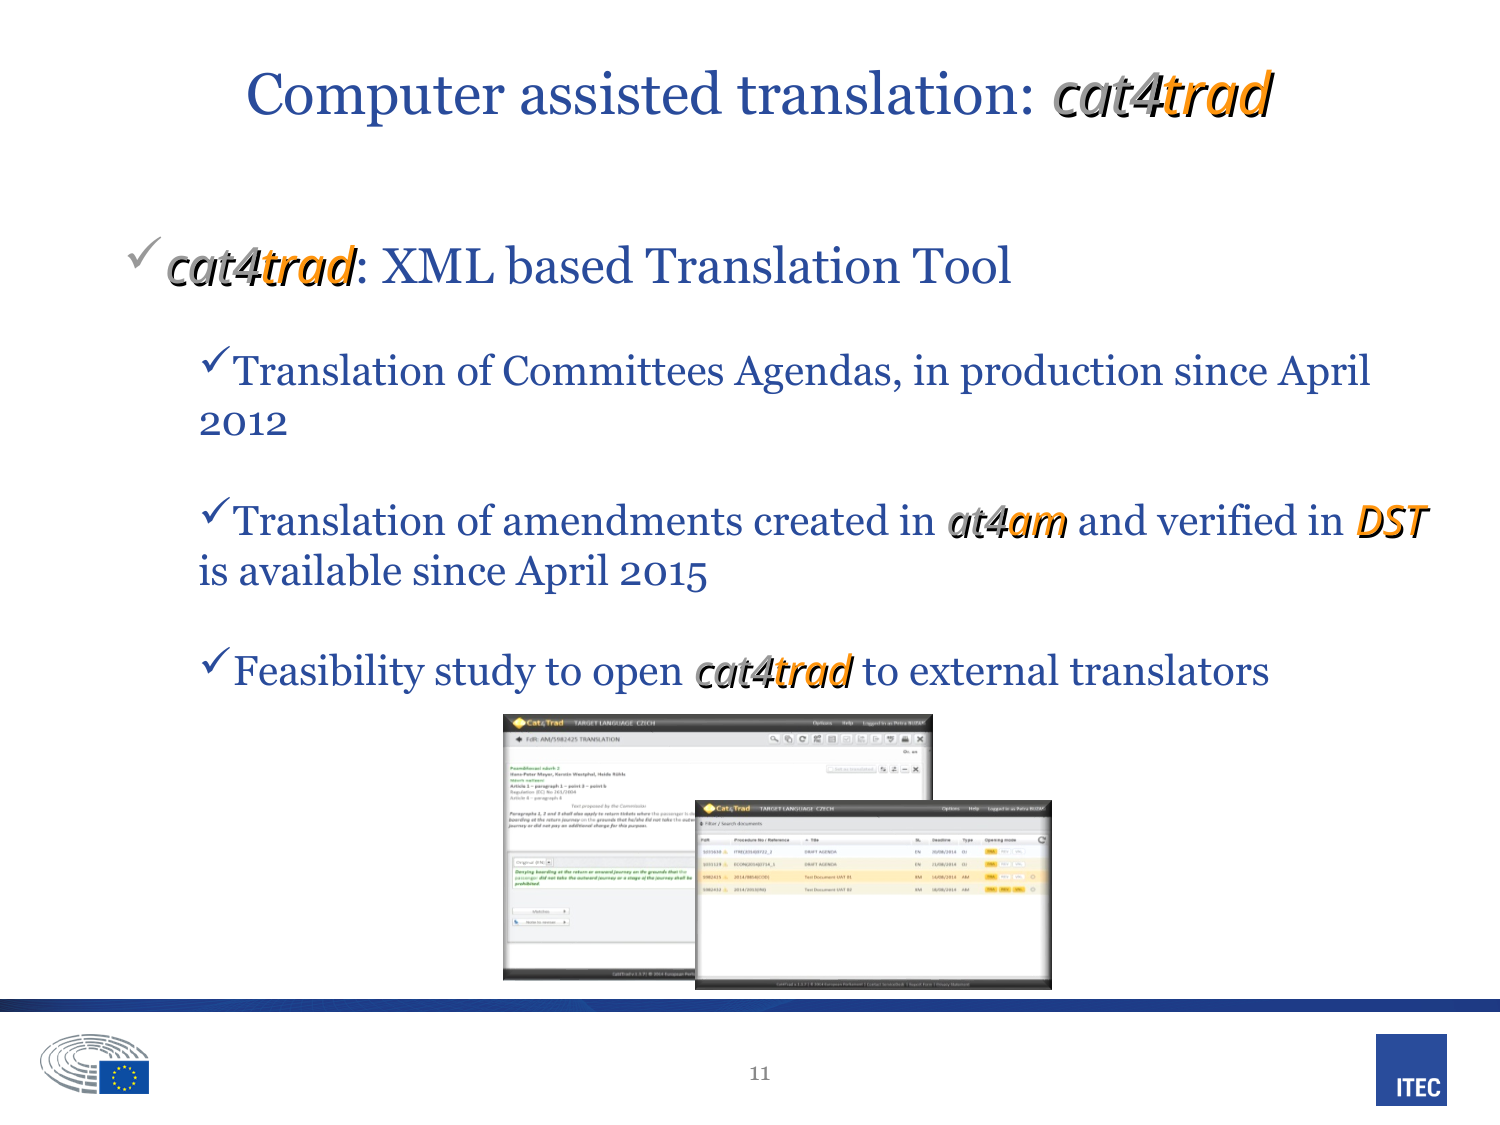

Computer assisted translation: cat4trad
cat4trad: XML based Translation Tool
Translation of Committees Agendas, in production since April 2012
Translation of amendments created in at4am and verified in DST is available since April 2015
Feasibility study to open cat4trad to external translators